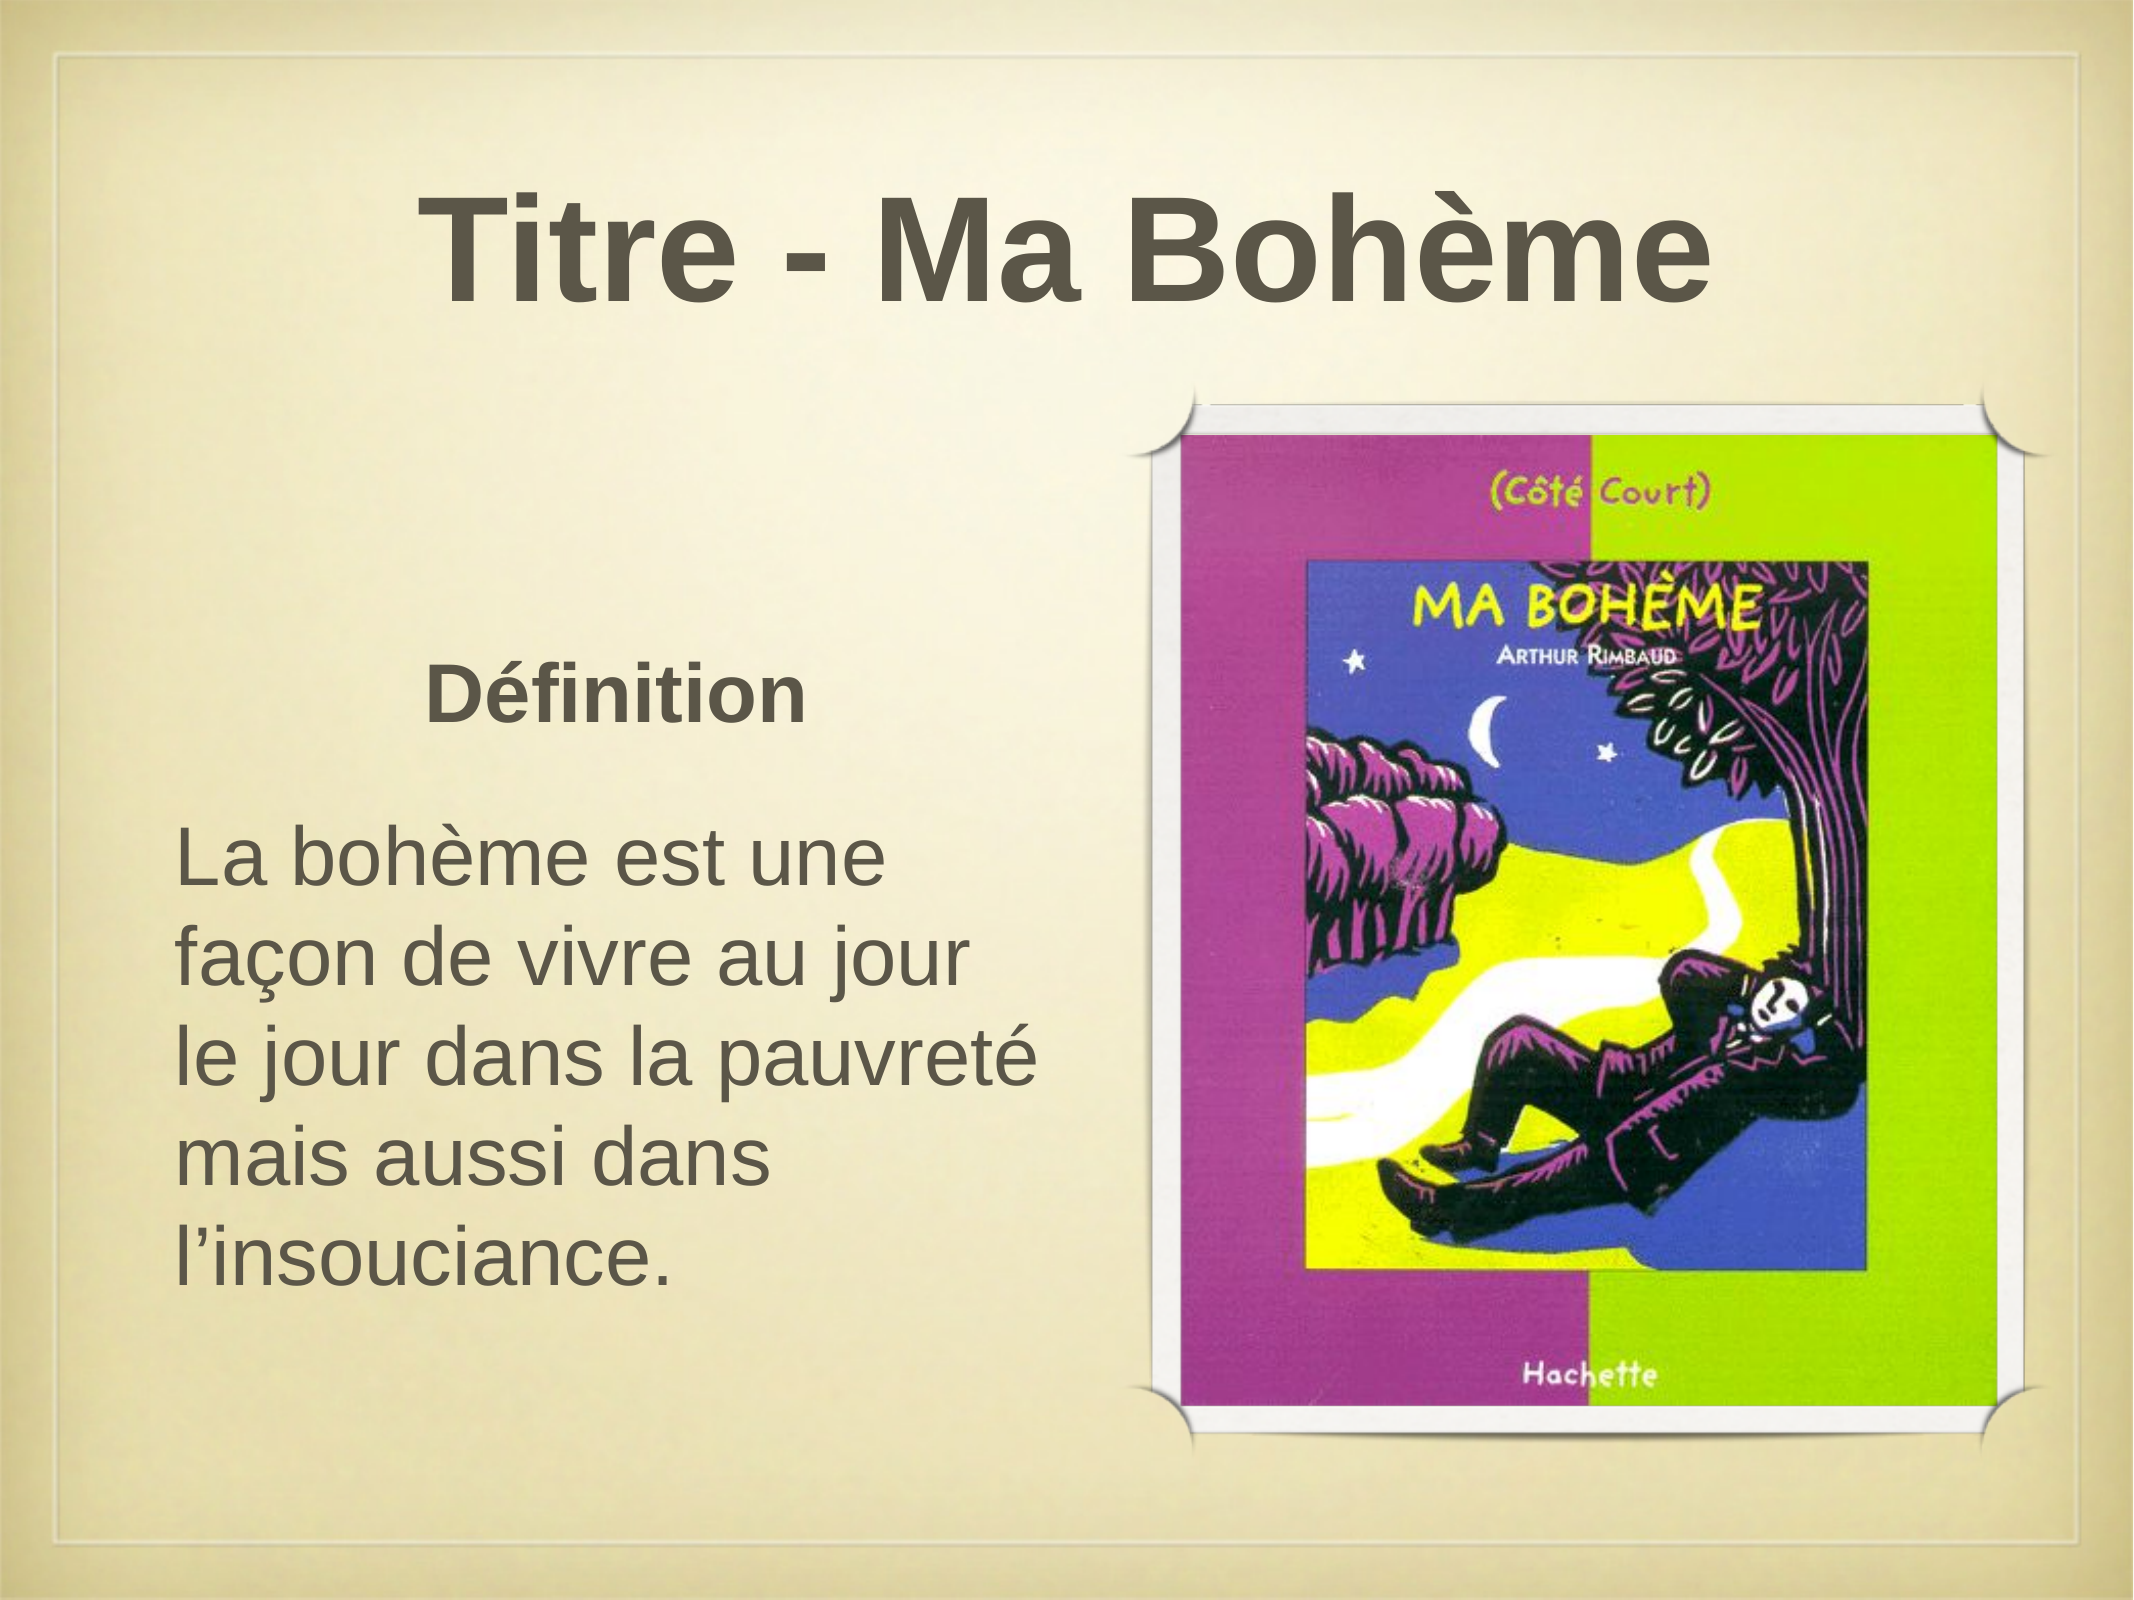

# Titre - Ma Bohème
Définition
La bohème est une façon de vivre au jour le jour dans la pauvreté mais aussi dans l’insouciance.